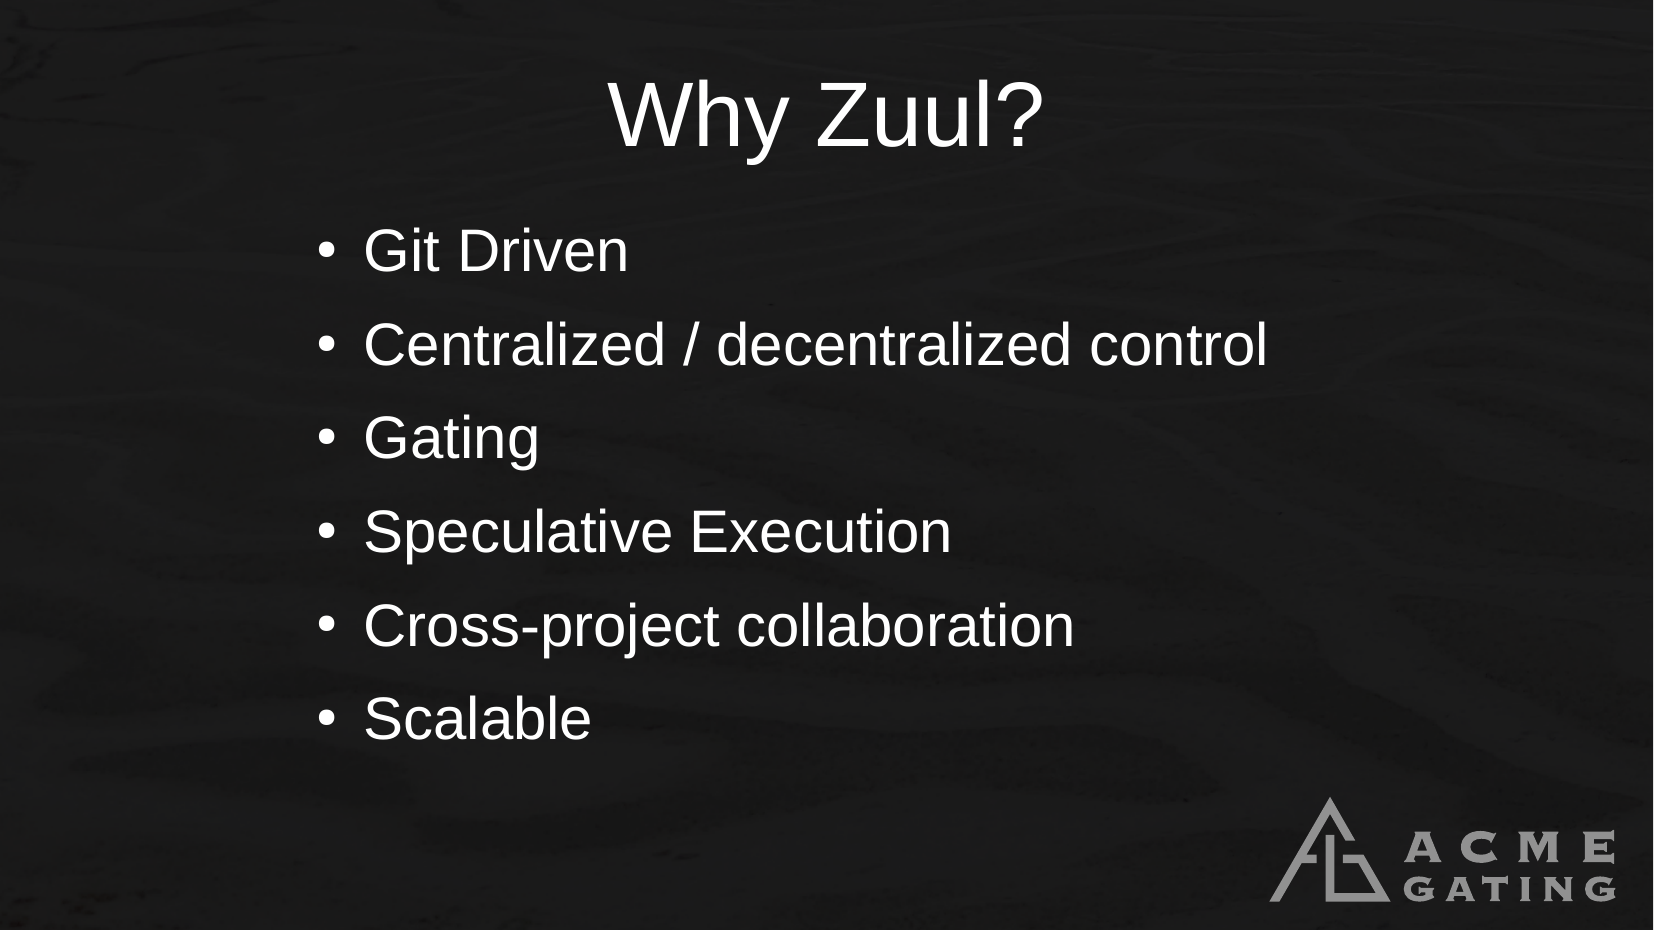

# Why Zuul?
Git Driven
Centralized / decentralized control
Gating
Speculative Execution
Cross-project collaboration
Scalable